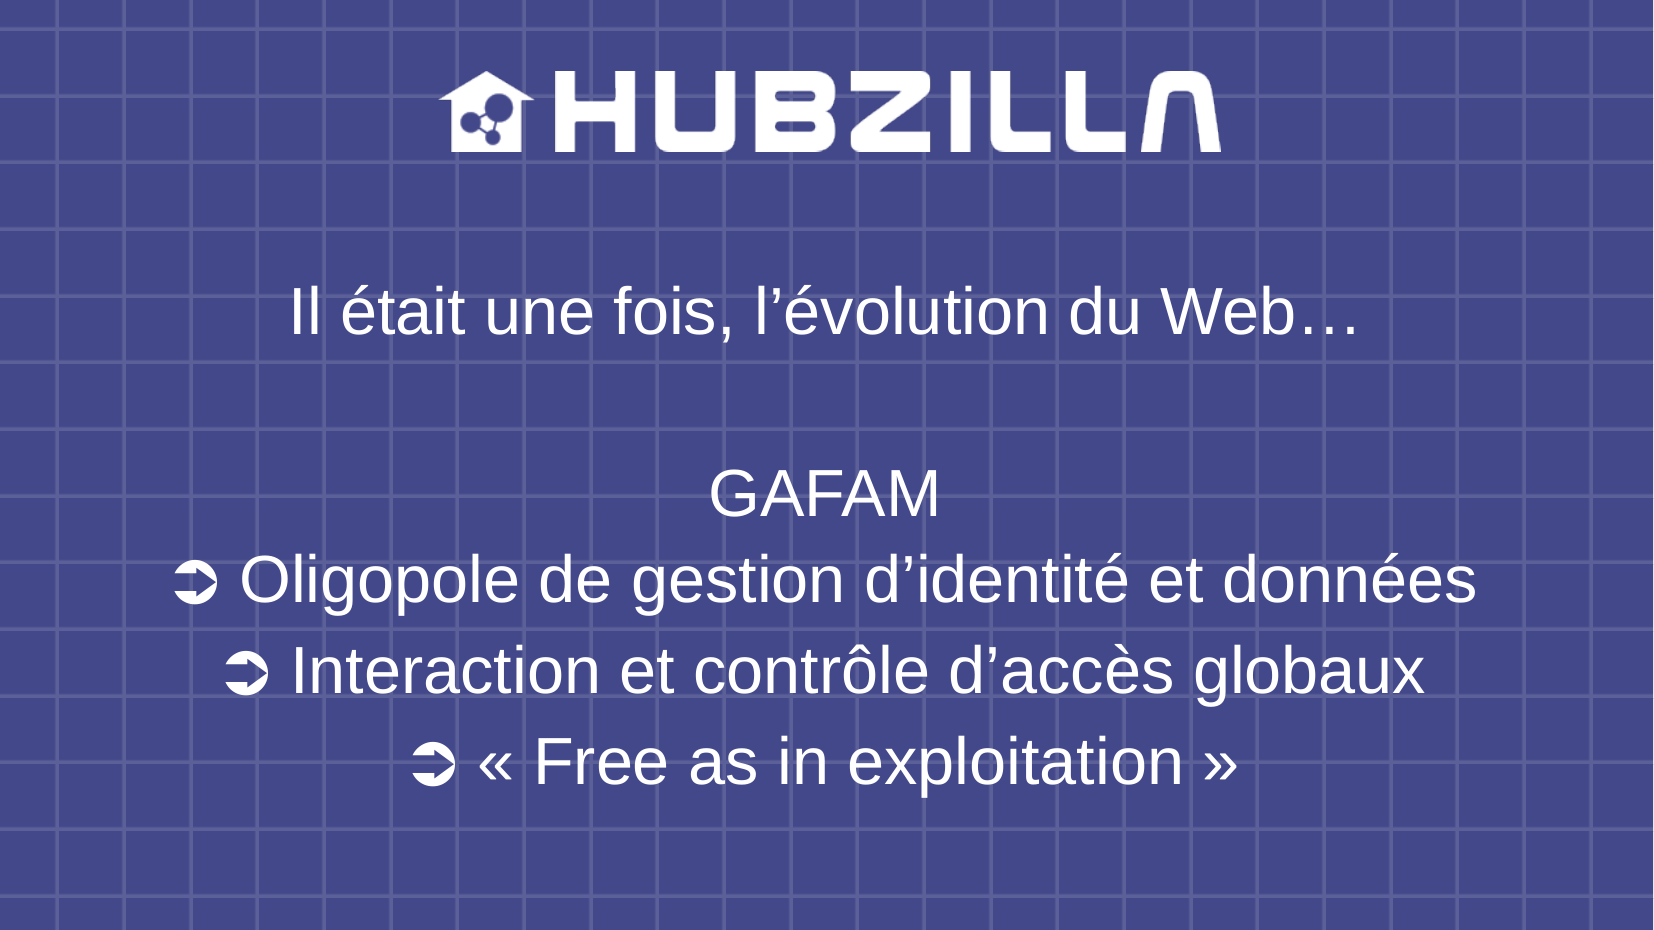

Il était une fois, l’évolution du Web…
GAFAM
⮊ Oligopole de gestion d’identité et données
⮊ Interaction et contrôle d’accès globaux
⮊ « Free as in exploitation »